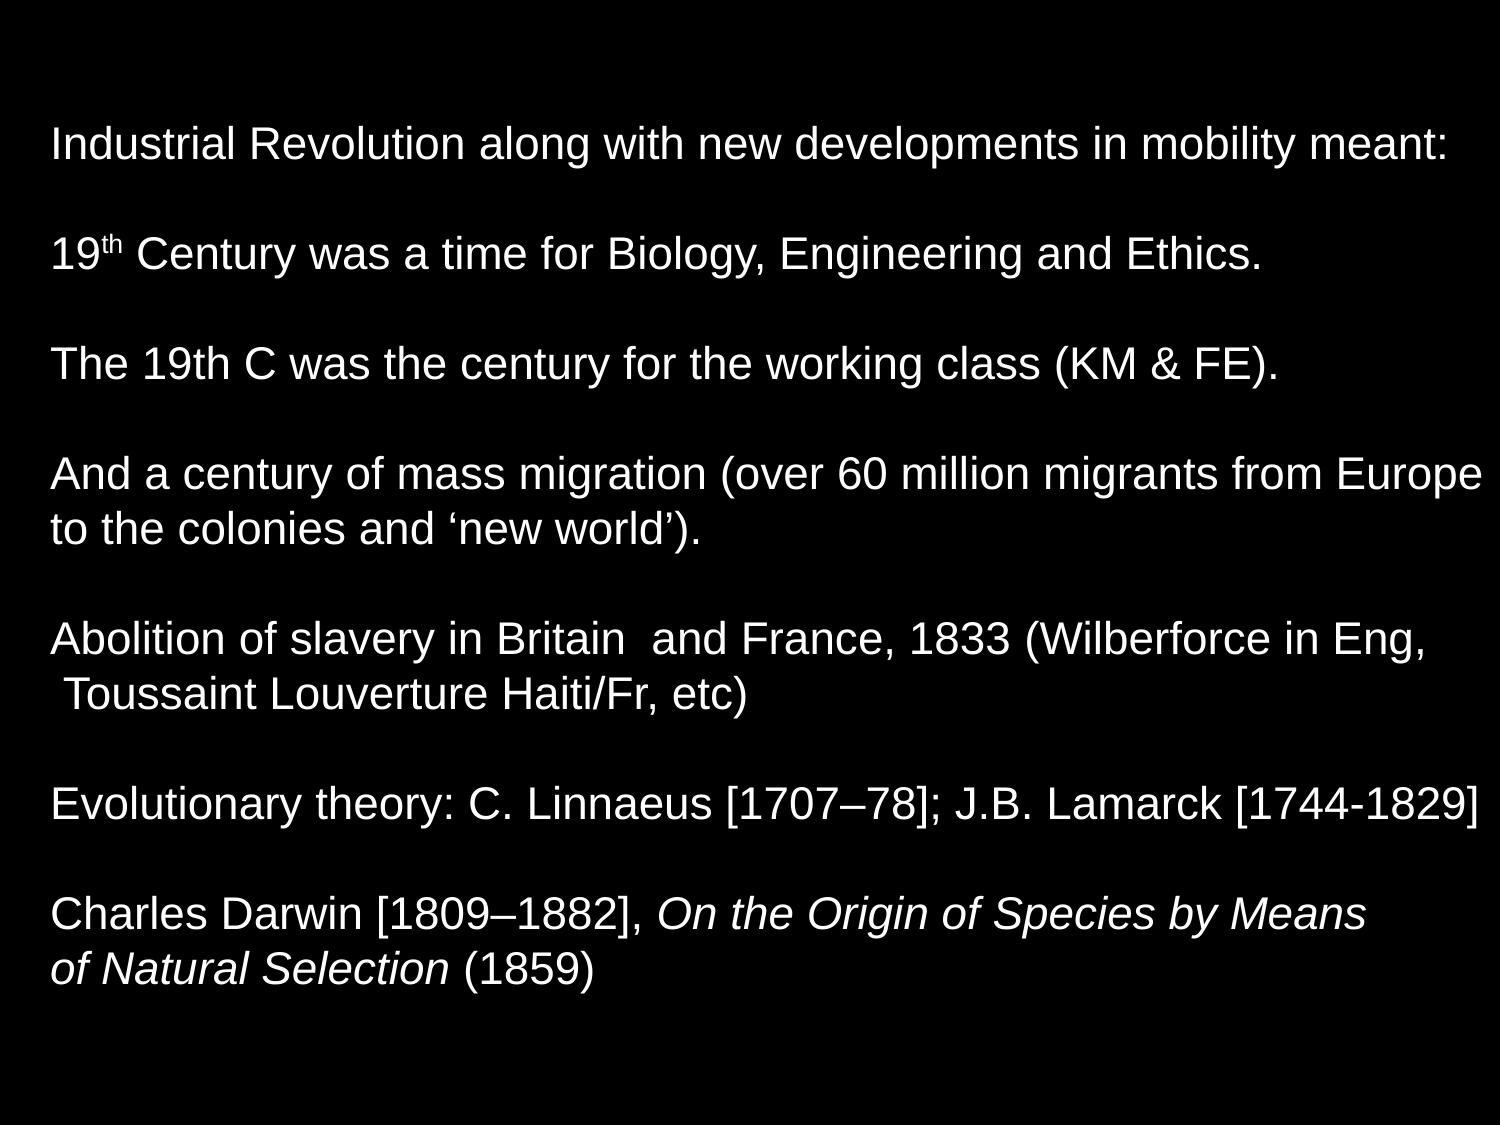

Industrial Revolution along with new developments in mobility meant:
19th Century was a time for Biology, Engineering and Ethics.
The 19th C was the century for the working class (KM & FE).
And a century of mass migration (over 60 million migrants from Europe
to the colonies and ‘new world’).
Abolition of slavery in Britain and France, 1833 (Wilberforce in Eng,
 Toussaint Louverture Haiti/Fr, etc)
Evolutionary theory: C. Linnaeus [1707–78]; J.B. Lamarck [1744-1829]
Charles Darwin [1809–1882], On the Origin of Species by Means
of Natural Selection (1859)
]